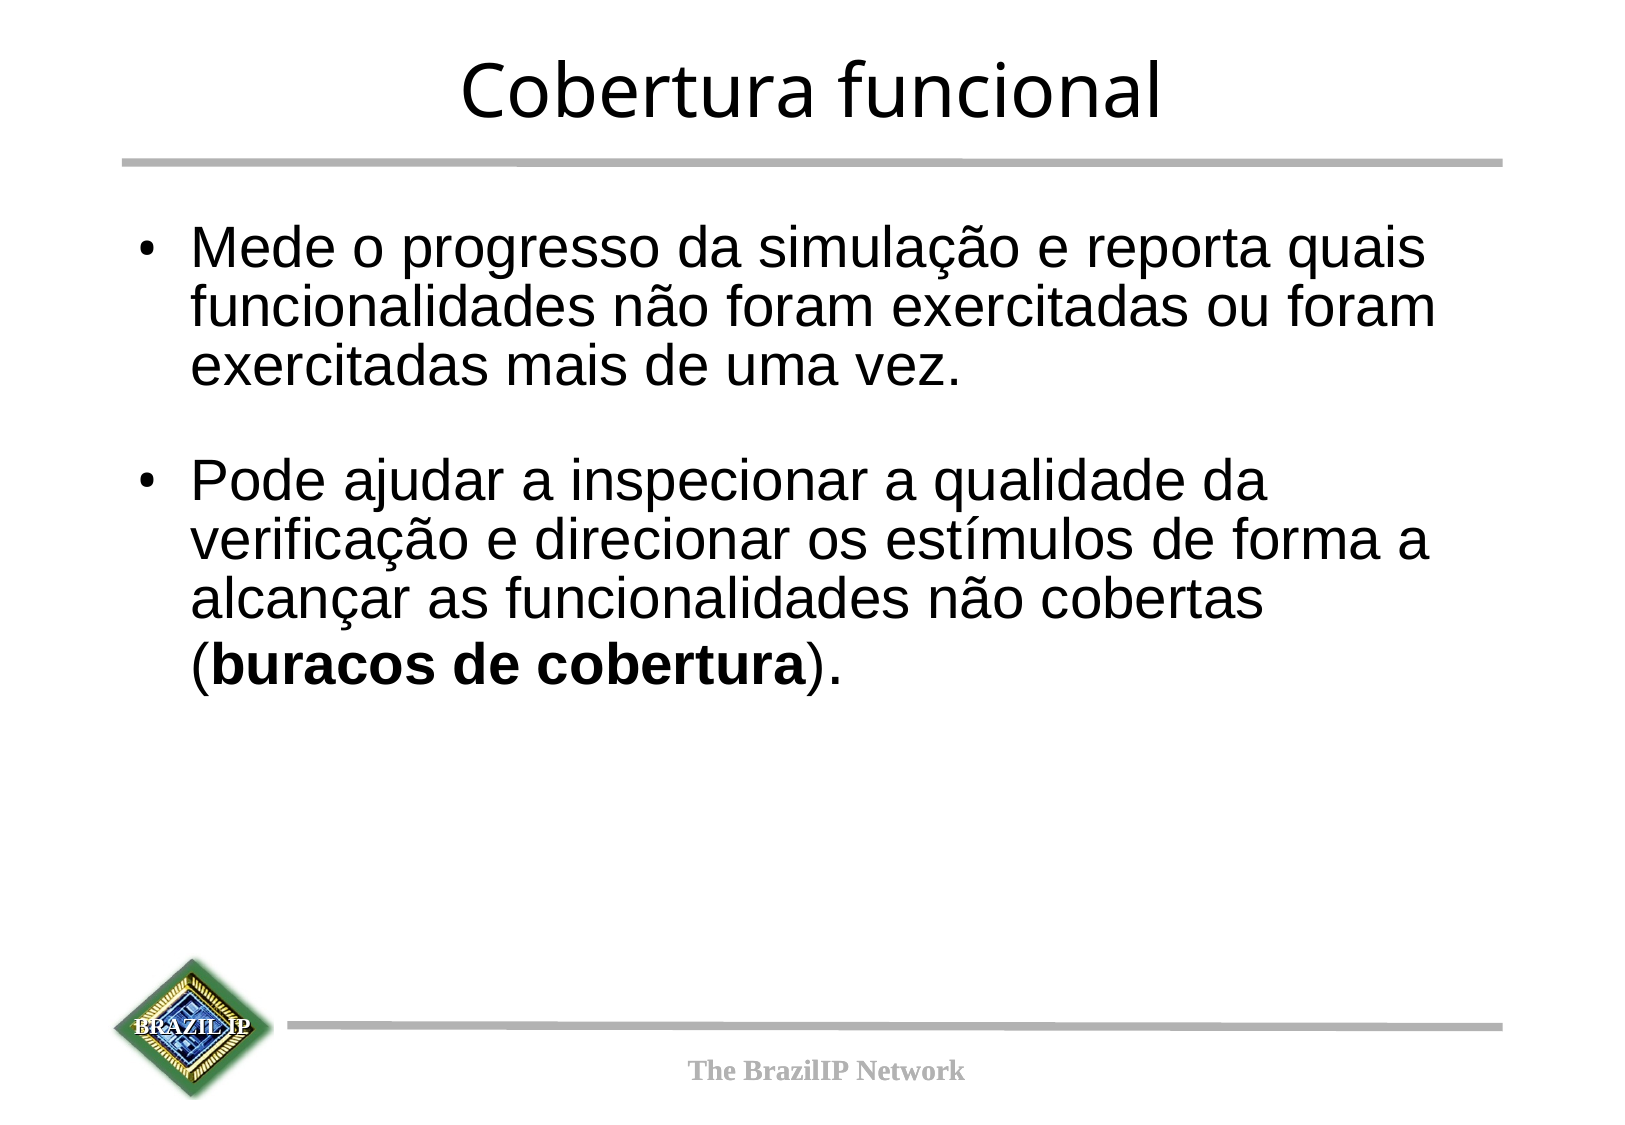

# Cobertura funcional
Mede o progresso da simulação e reporta quais funcionalidades não foram exercitadas ou foram exercitadas mais de uma vez.
Pode ajudar a inspecionar a qualidade da verificação e direcionar os estímulos de forma a alcançar as funcionalidades não cobertas (buracos de cobertura).